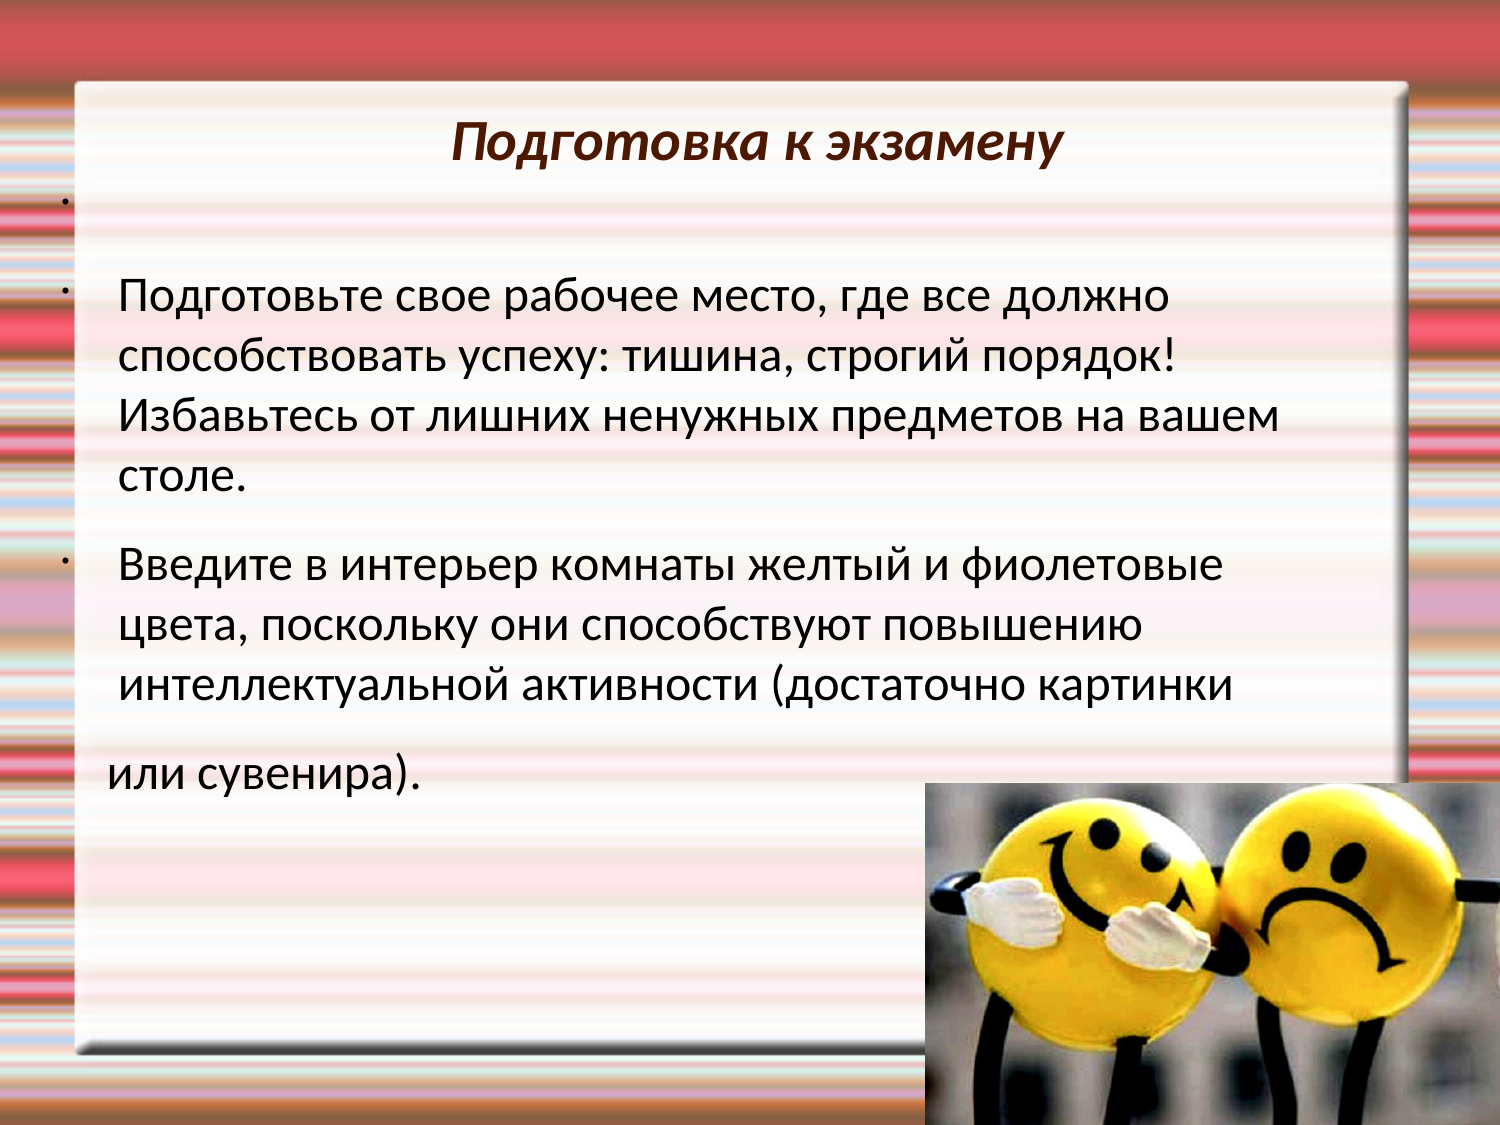

# Подготовка к экзамену
Подготовьте свое рабочее место, где все должно способствовать успеху: тишина, строгий порядок! Избавьтесь от лишних ненужных предметов на вашем столе.
Введите в интерьер комнаты желтый и фиолетовые цвета, поскольку они способствуют повышению интеллектуальной активности (достаточно картинки
 или сувенира).